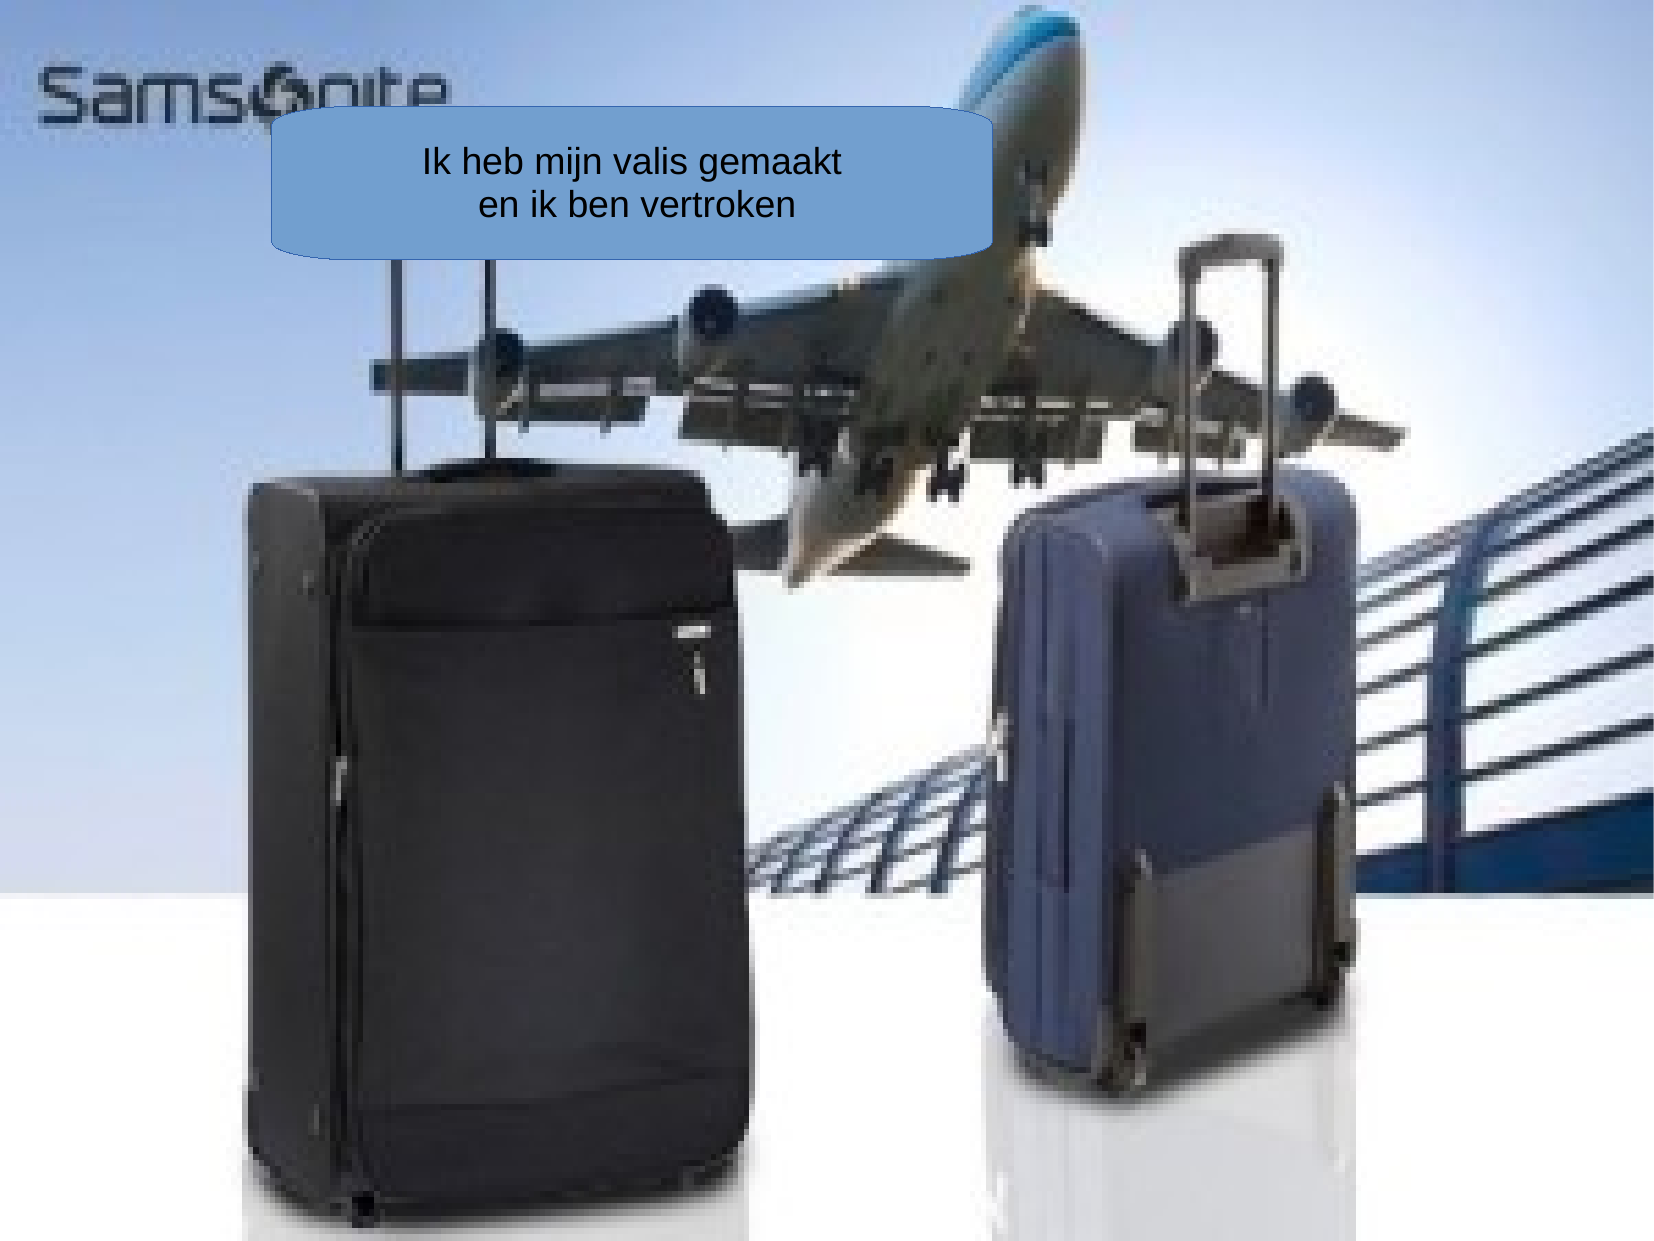

Ik heb mijn valis gemaakt
 en ik ben vertroken